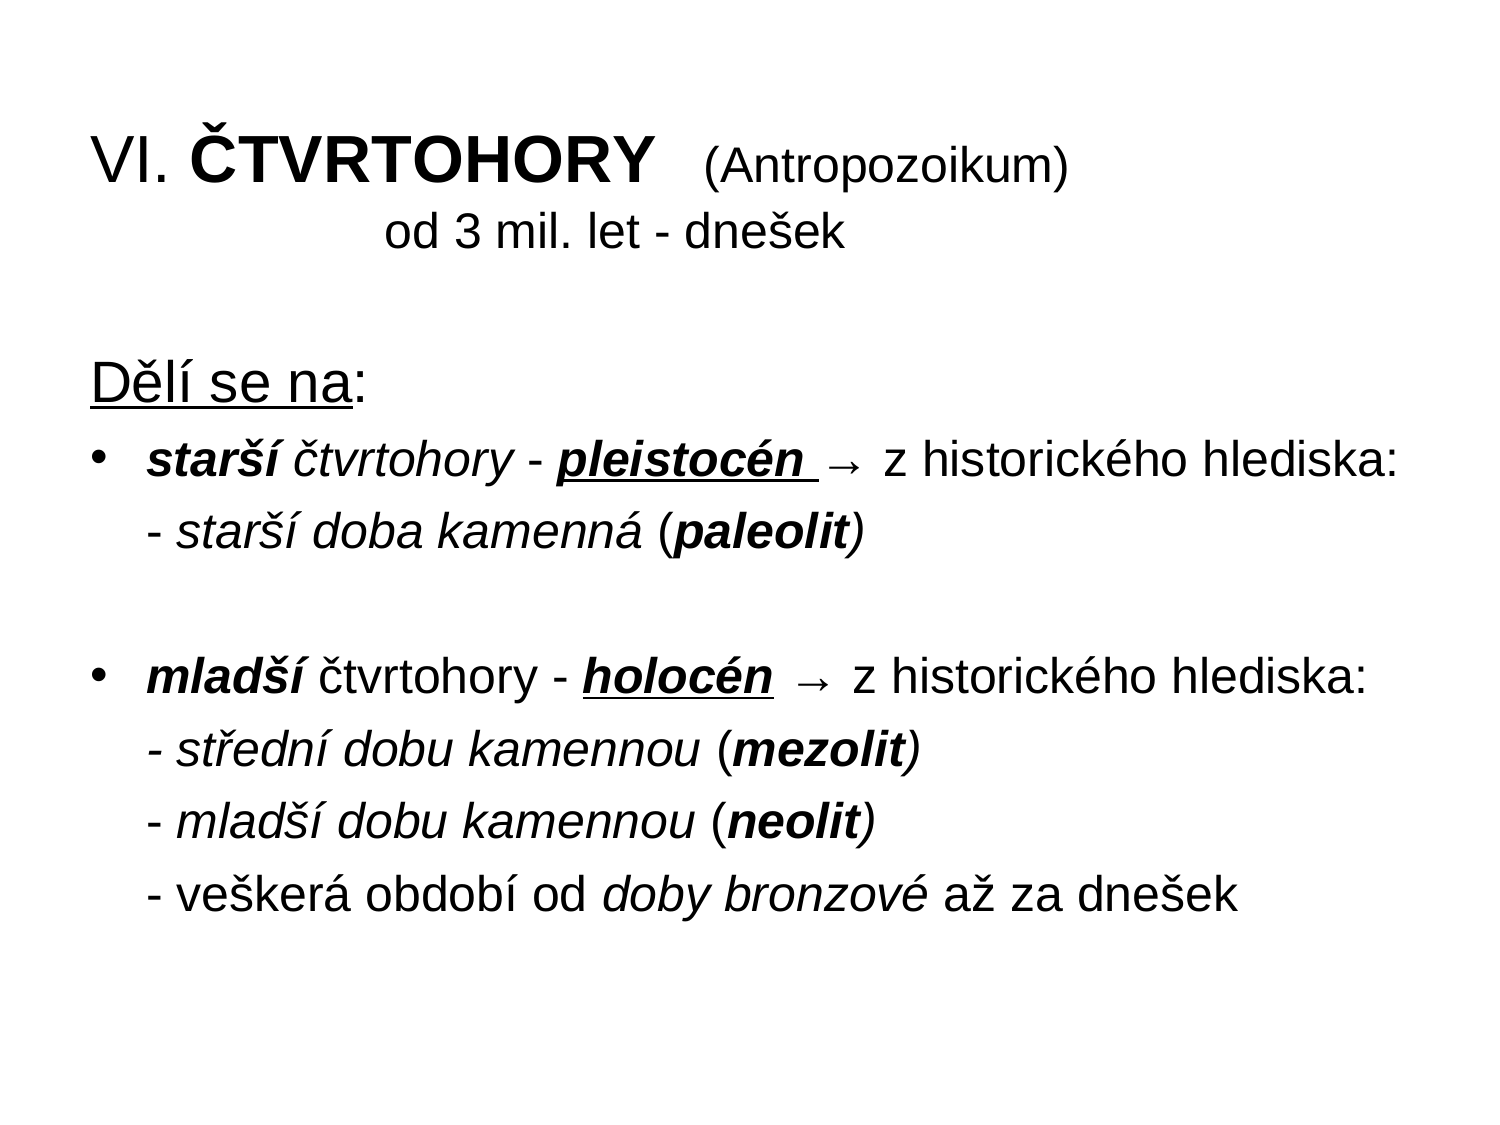

# VI. ČTVRTOHORY (Antropozoikum) od 3 mil. let - dnešek
Dělí se na:
starší čtvrtohory - pleistocén → z historického hlediska:
	- starší doba kamenná (paleolit)
mladší čtvrtohory - holocén → z historického hlediska:
	- střední dobu kamennou (mezolit)
	- mladší dobu kamennou (neolit)
	- veškerá období od doby bronzové až za dnešek